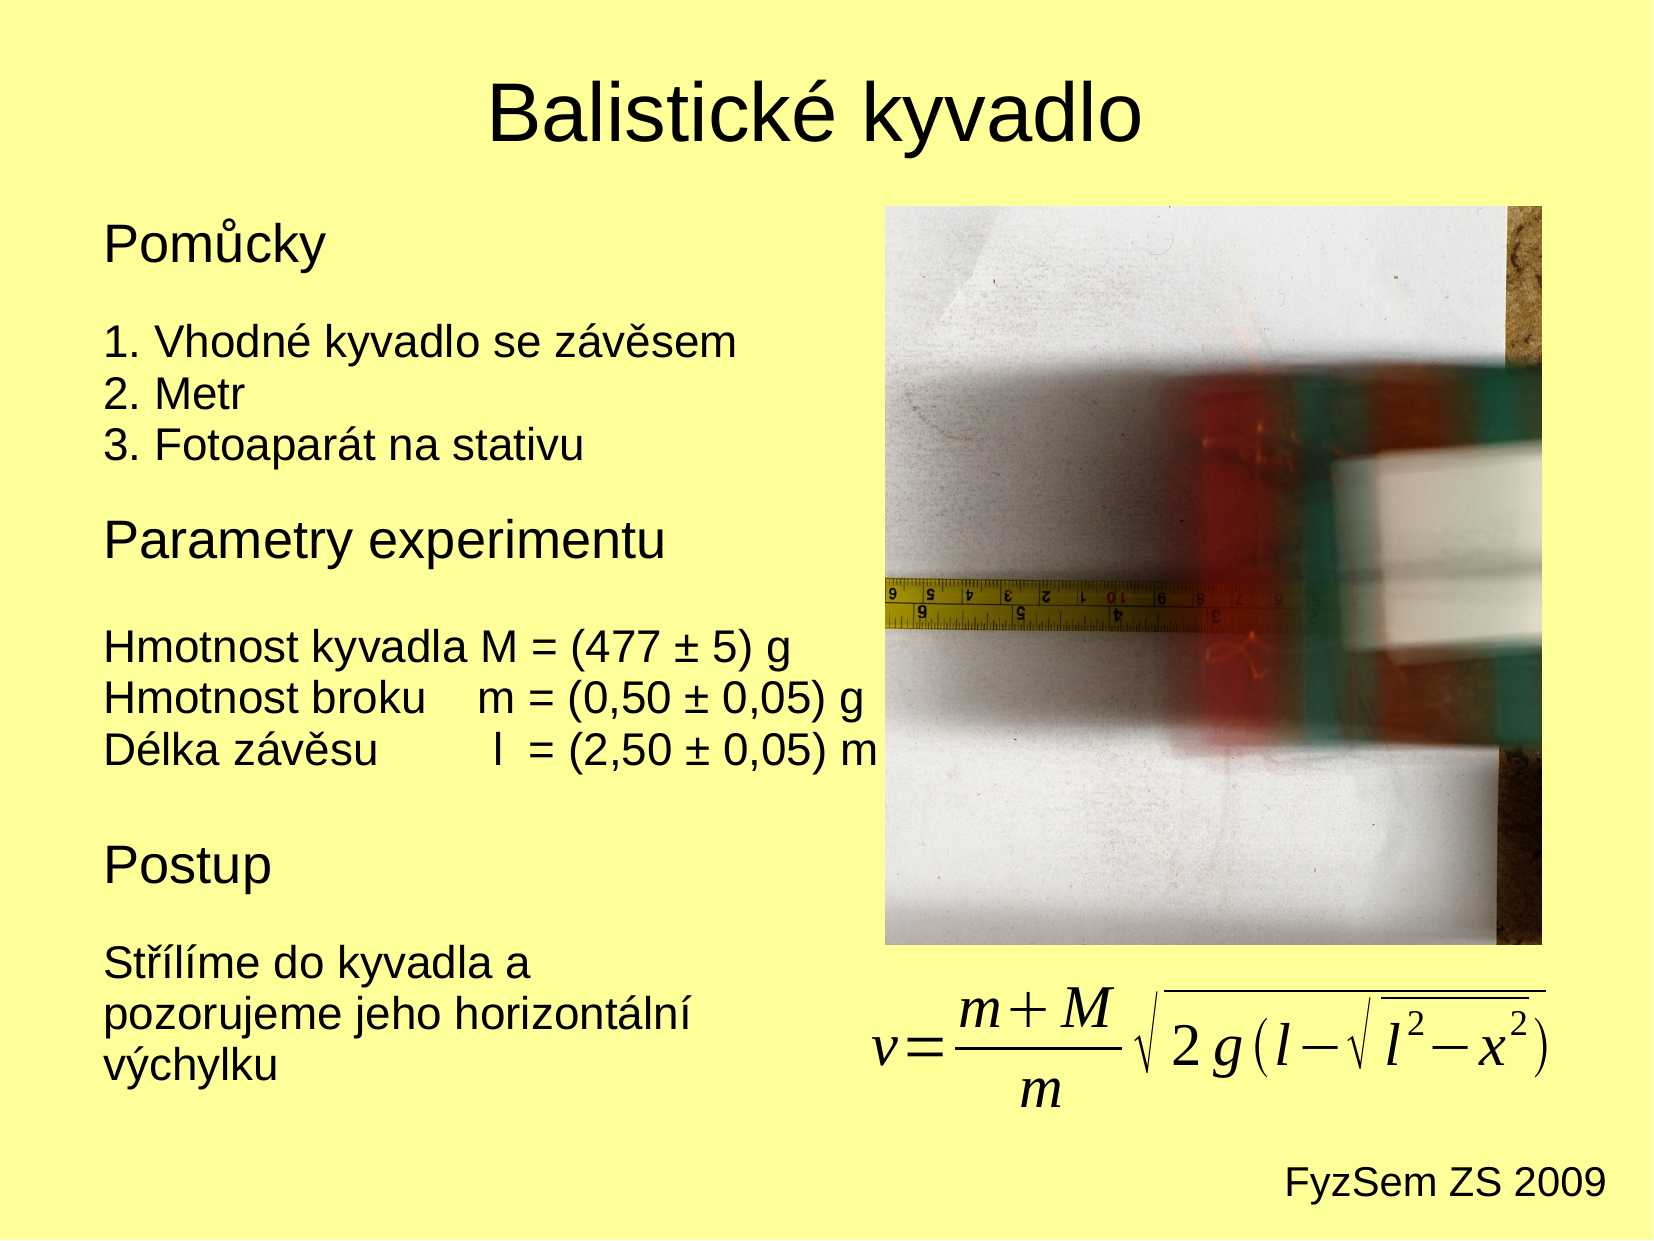

Balistické kyvadlo
Pomůcky
1. Vhodné kyvadlo se závěsem
2. Metr
3. Fotoaparát na stativu
Parametry experimentu
Hmotnost kyvadla M = (477 ± 5) g
Hmotnost broku m = (0,50 ± 0,05) g
Délka závěsu l = (2,50 ± 0,05) m
Postup
Střílíme do kyvadla a pozorujeme jeho horizontální výchylku
FyzSem ZS 2009